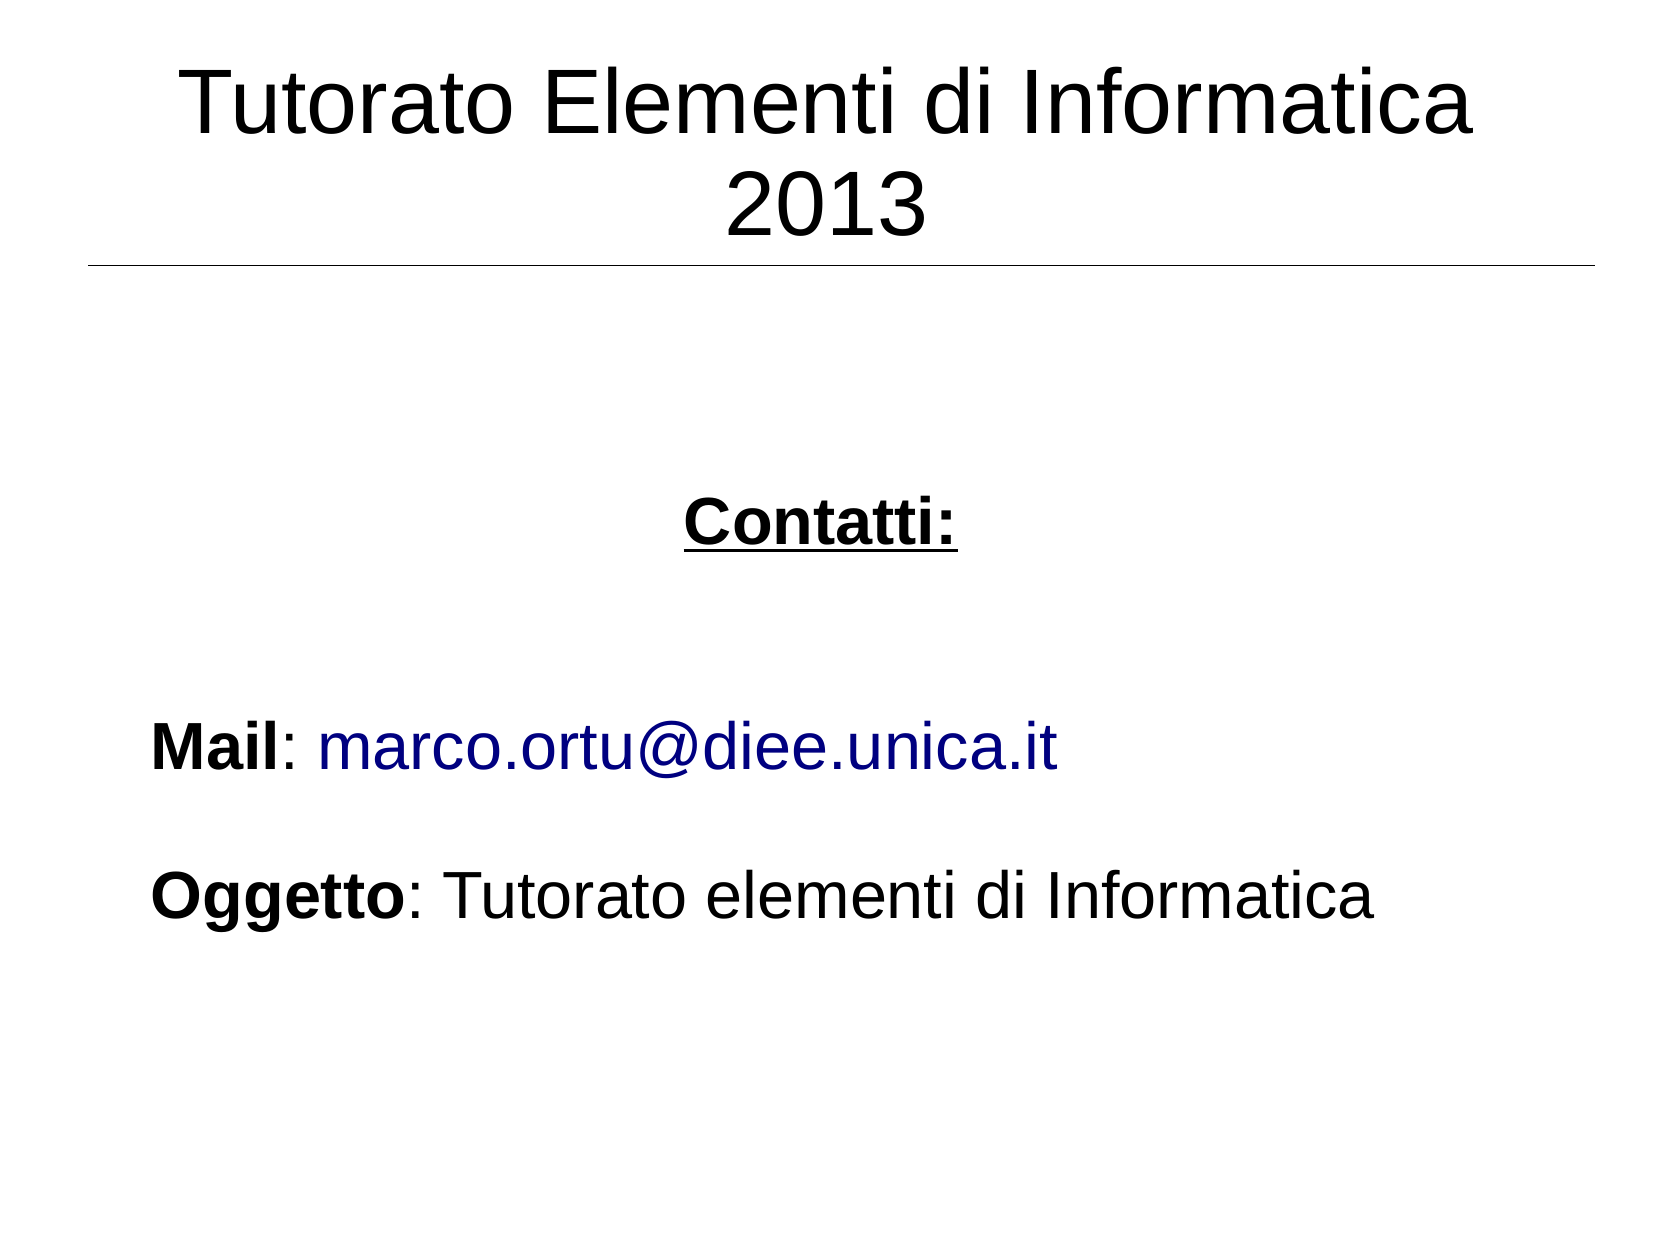

# Tutorato Elementi di Informatica 2013
Contatti:
	Mail: marco.ortu@diee.unica.it
	Oggetto: Tutorato elementi di Informatica